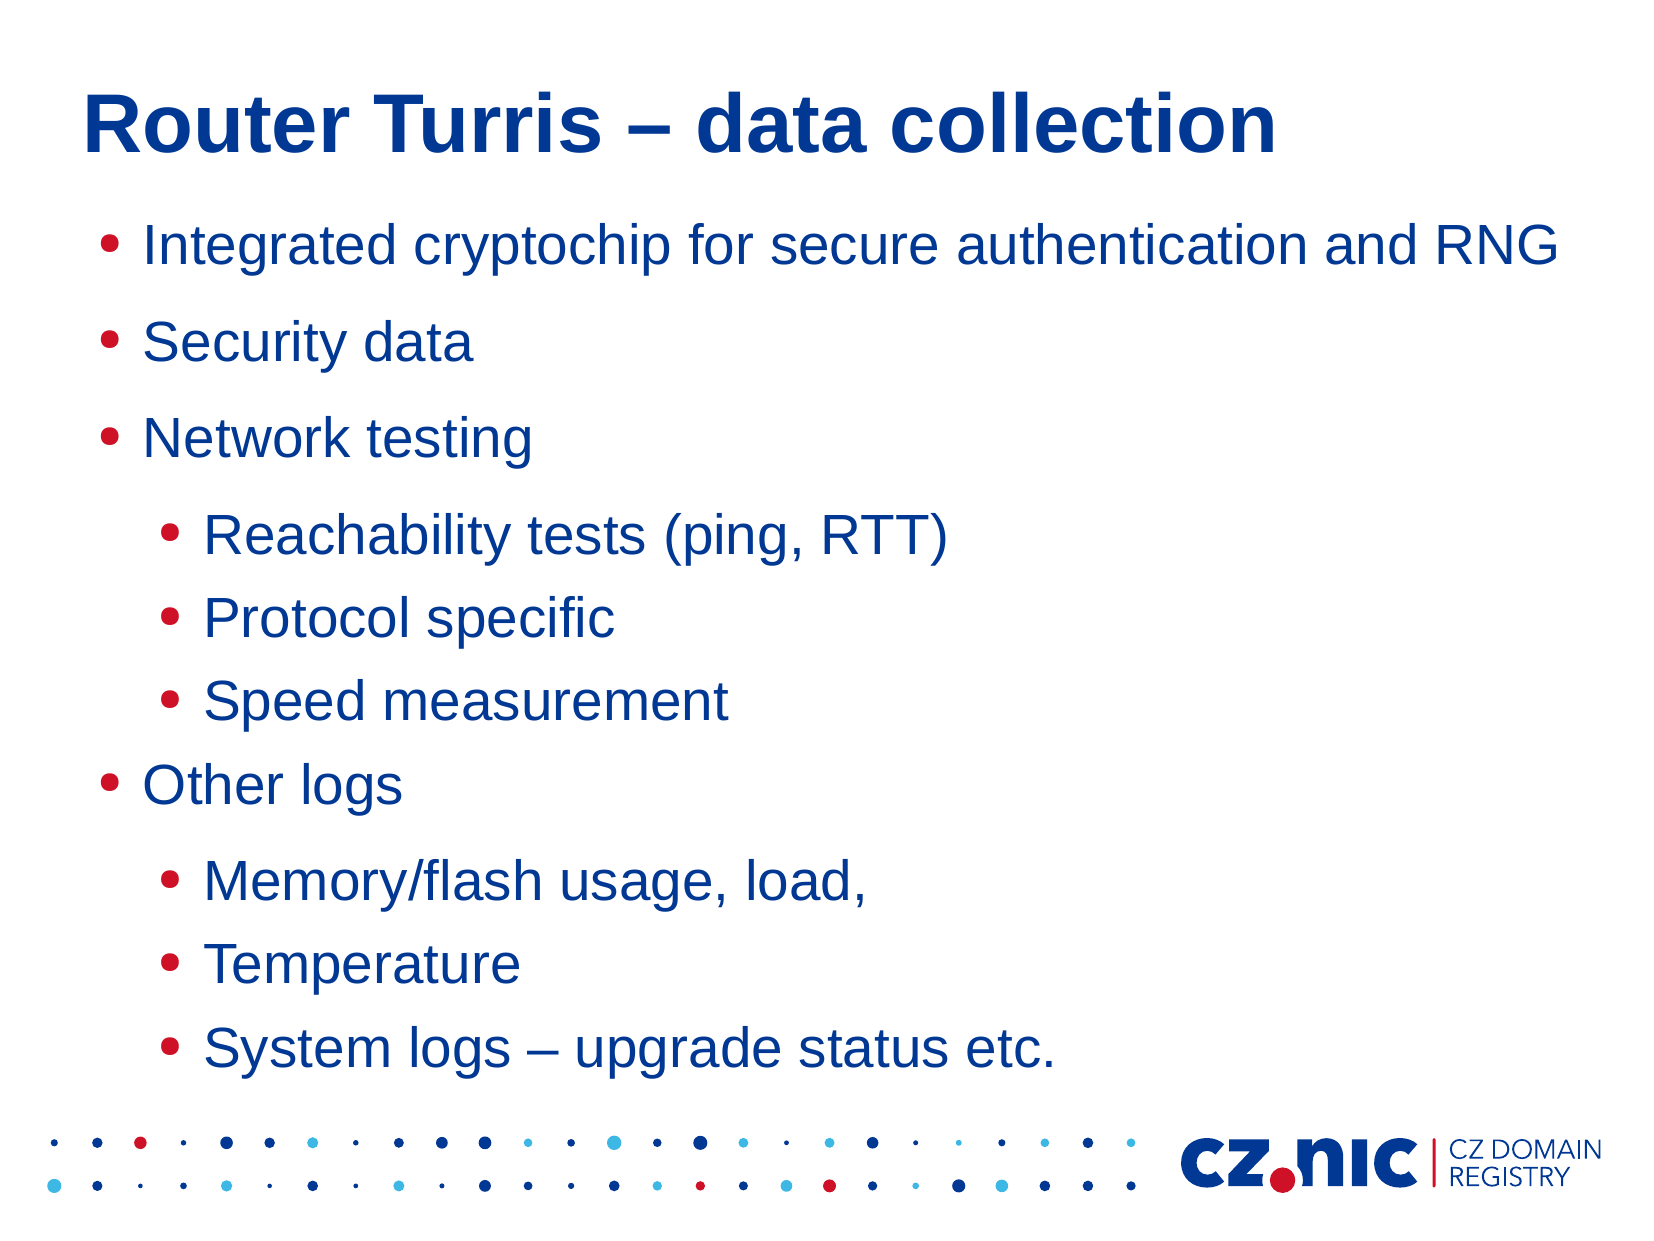

# Router Turris – data collection
Integrated cryptochip for secure authentication and RNG
Security data
Network testing
Reachability tests (ping, RTT)
Protocol specific
Speed measurement
Other logs
Memory/flash usage, load,
Temperature
System logs – upgrade status etc.